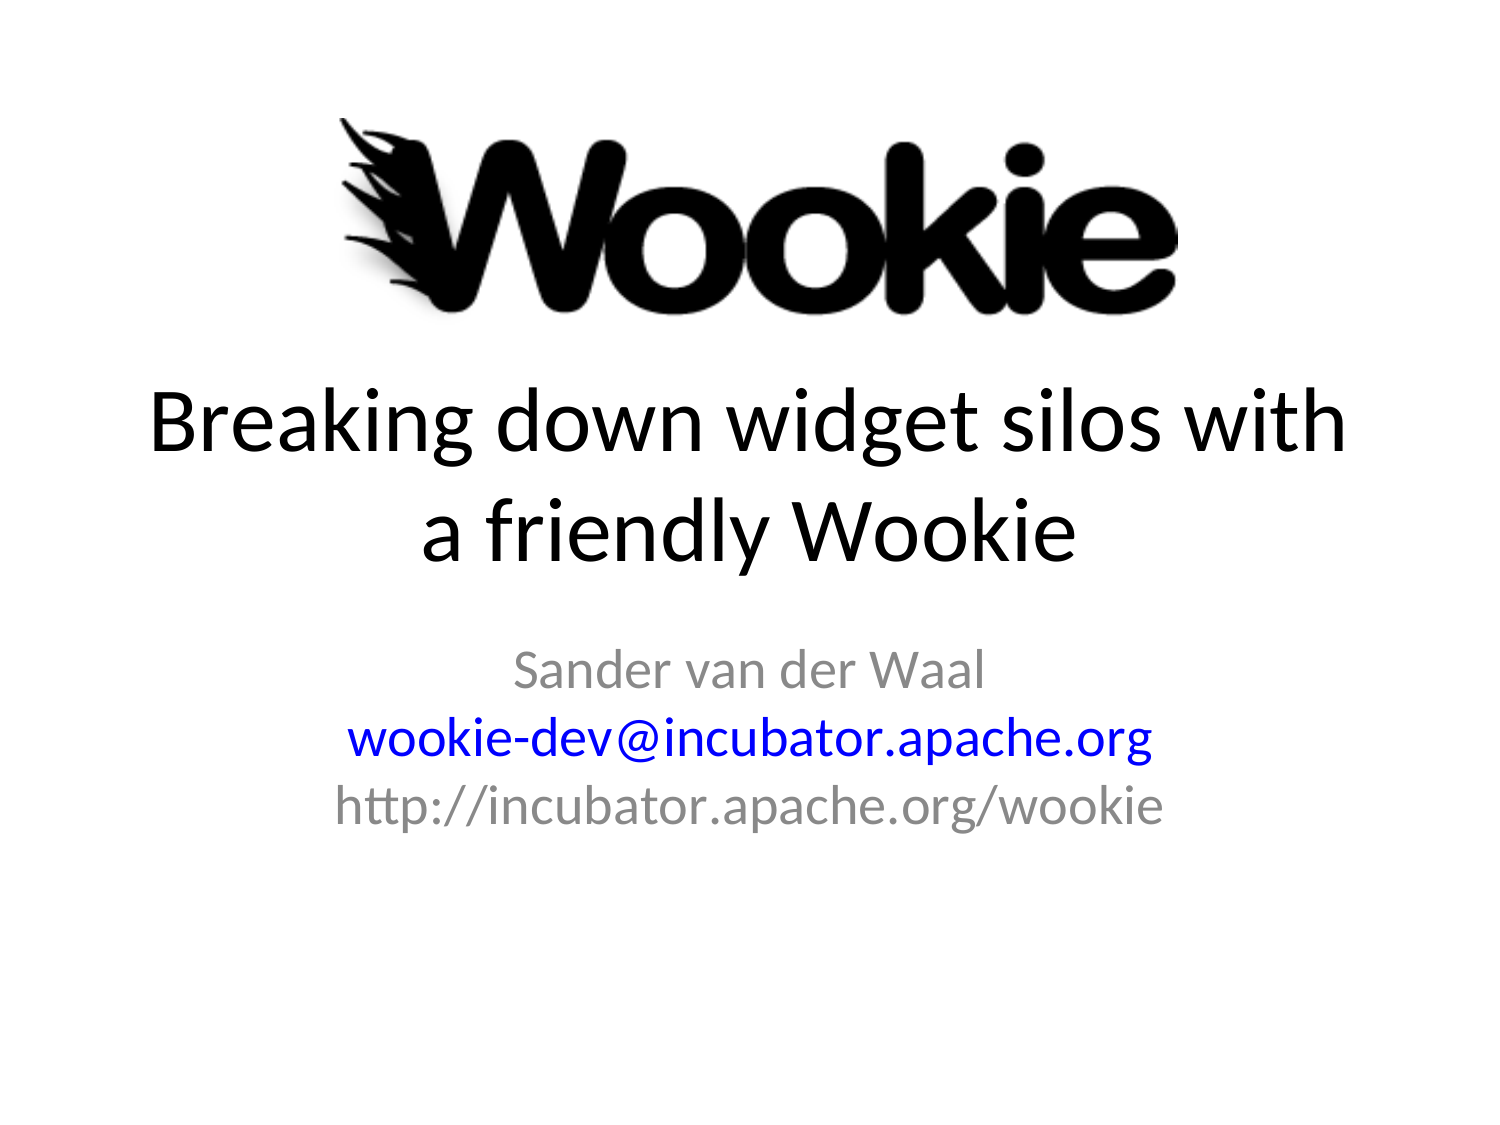

# Breaking down widget silos with a friendly Wookie
Sander van der Waal
wookie-dev@incubator.apache.org
http://incubator.apache.org/wookie